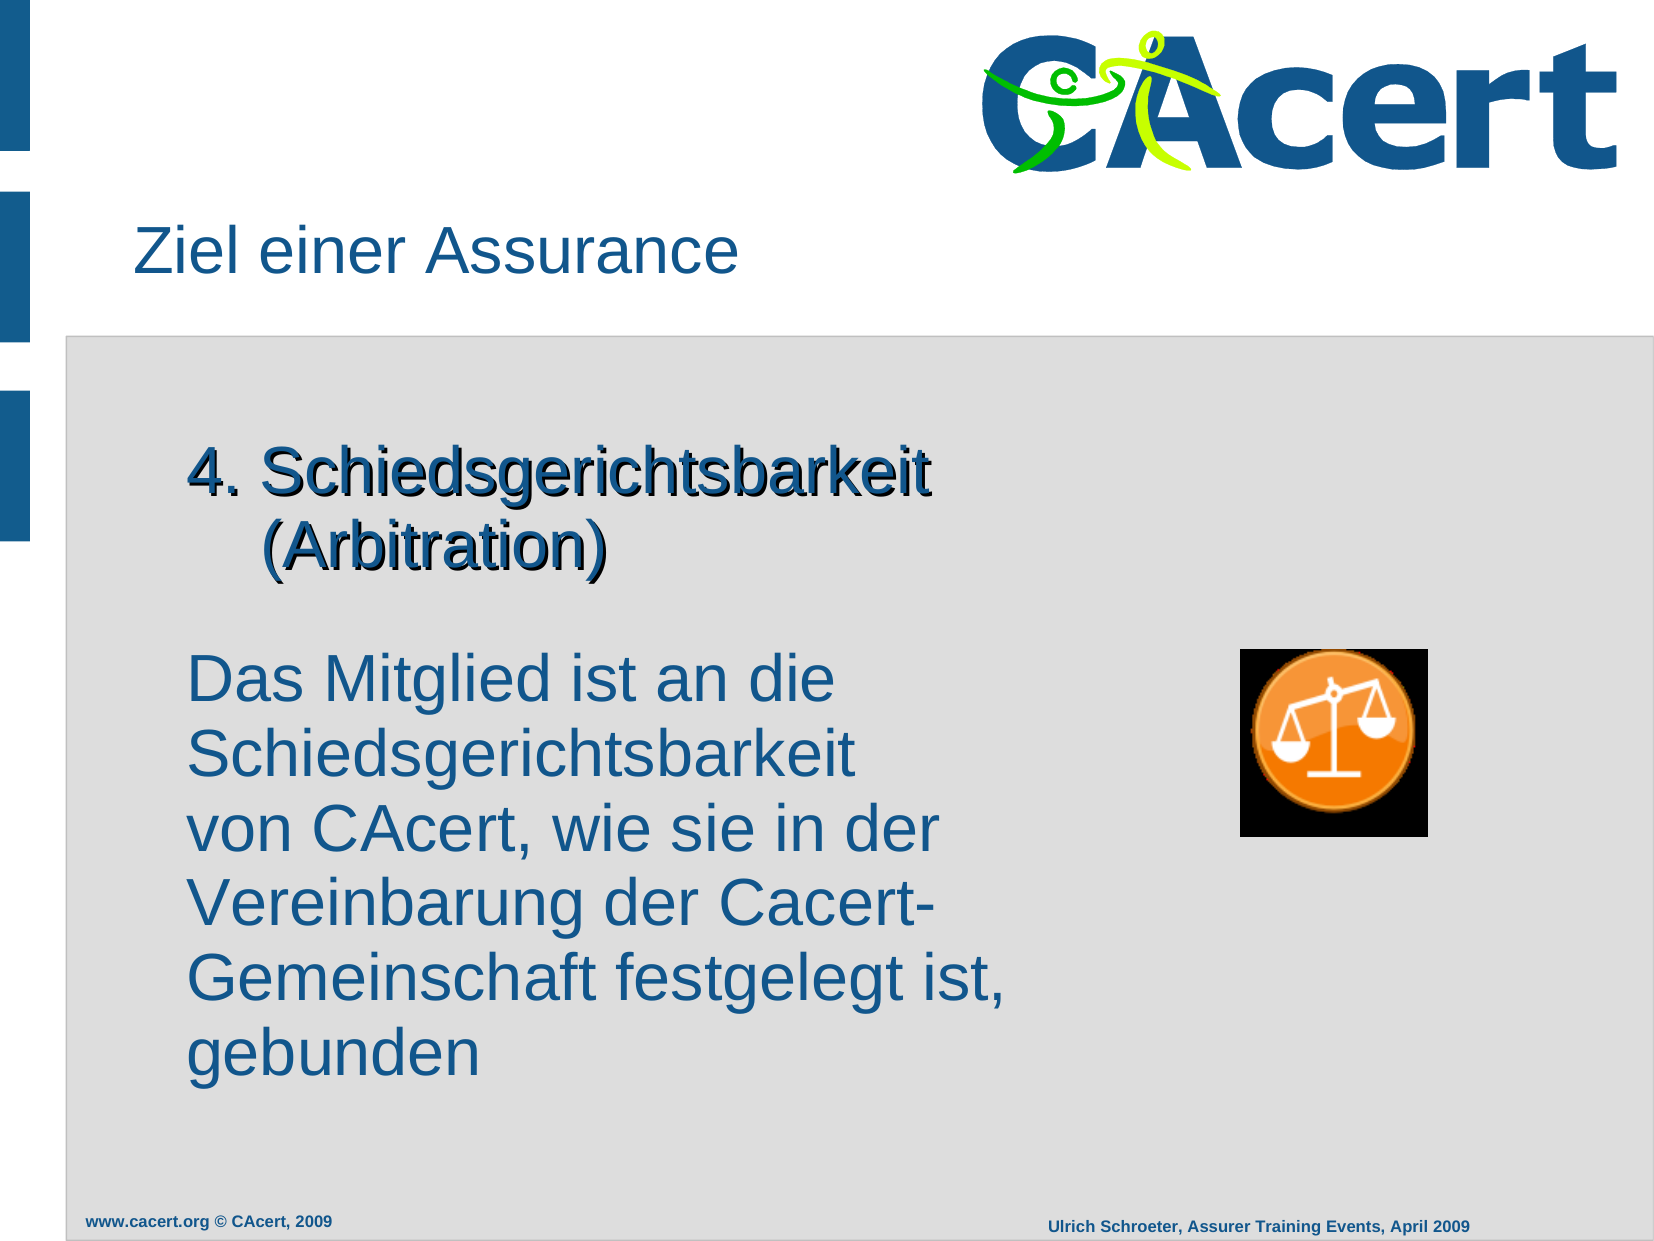

Ziel einer Assurance
4. Schiedsgerichtsbarkeit
 (Arbitration)
Das Mitglied ist an die
Schiedsgerichtsbarkeit
von CAcert, wie sie in der
Vereinbarung der Cacert-
Gemeinschaft festgelegt ist,
gebunden